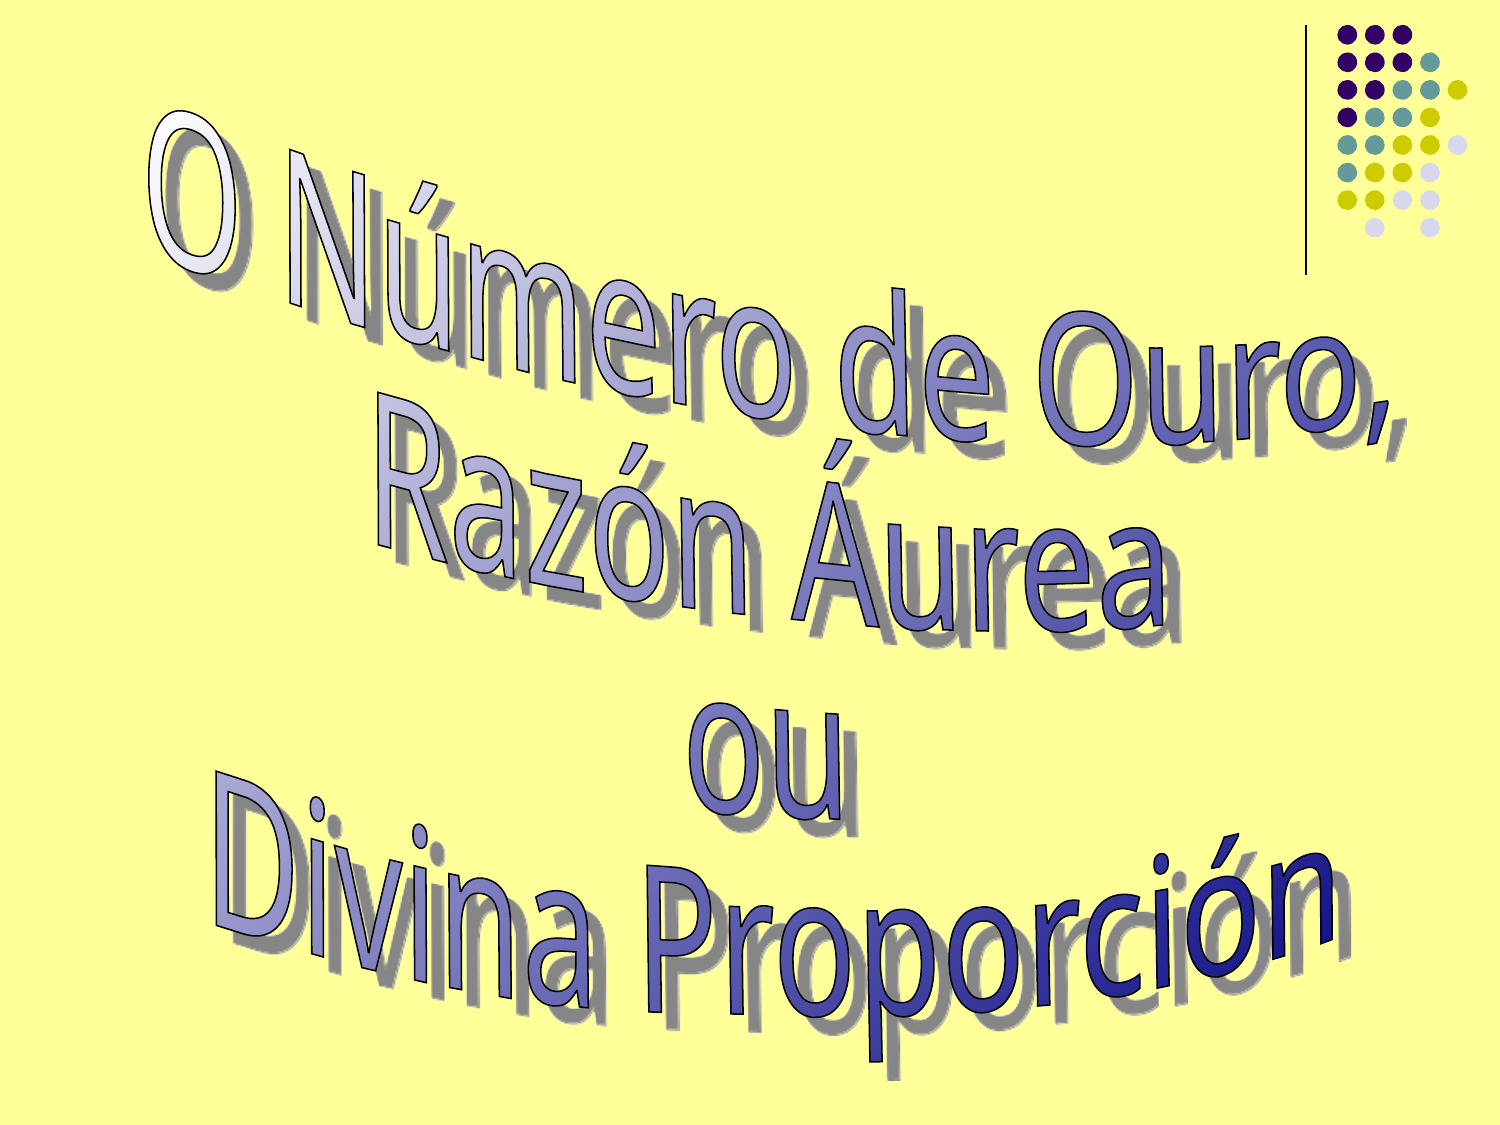

O Número de Ouro,
Razón Áurea
ou
Divina Proporción